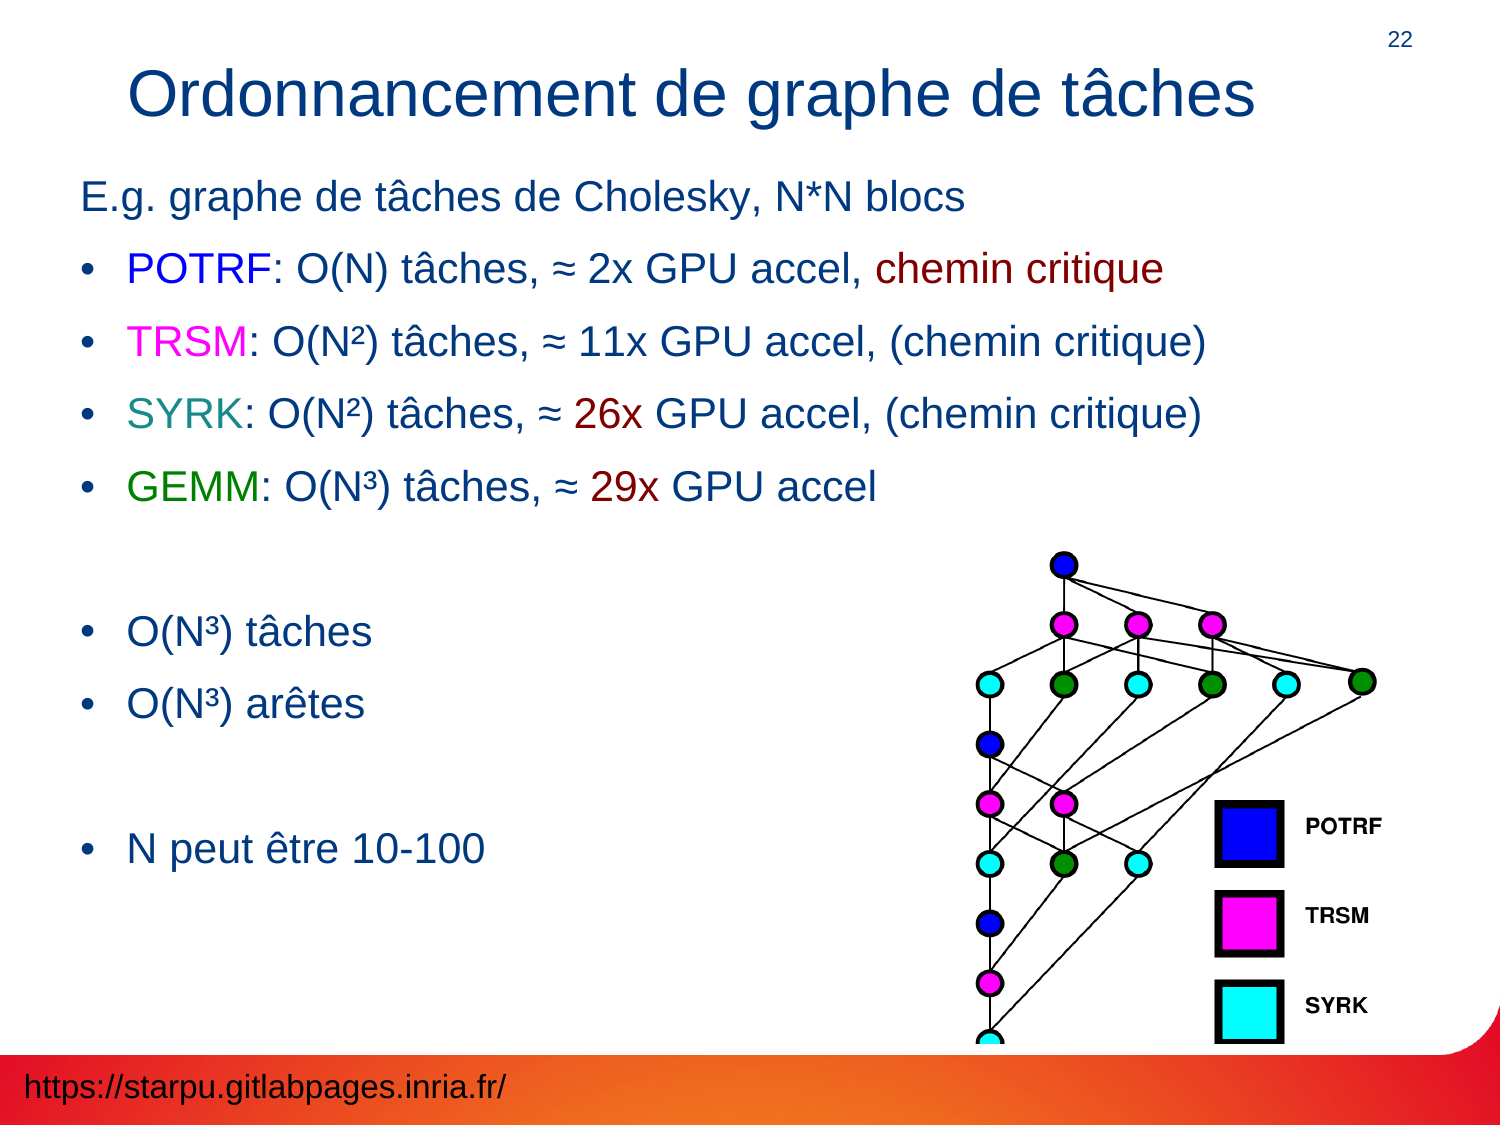

# Ordonnancement de graphe de tâches
E.g. graphe de tâches de Cholesky, N*N blocs
POTRF: O(N) tâches, ≈ 2x GPU accel, chemin critique
TRSM: O(N²) tâches, ≈ 11x GPU accel, (chemin critique)
SYRK: O(N²) tâches, ≈ 26x GPU accel, (chemin critique)
GEMM: O(N³) tâches, ≈ 29x GPU accel
O(N³) tâches
O(N³) arêtes
N peut être 10-100